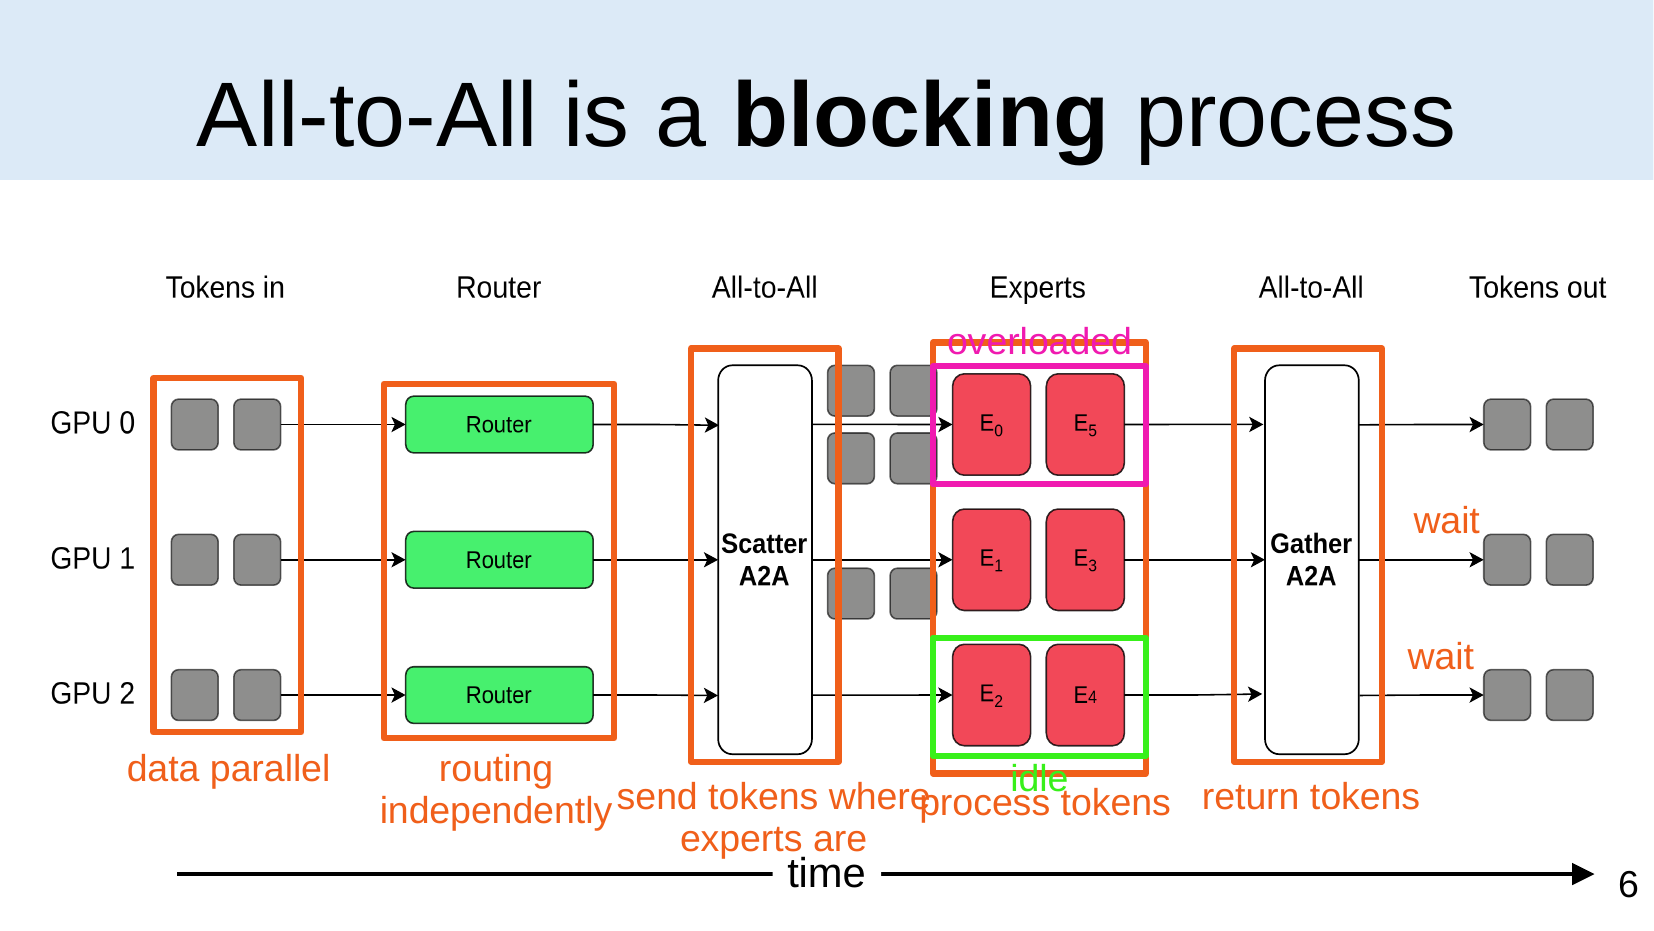

# All-to-All is a blocking process
overloaded
wait
wait
data parallel
routing independently
idle
send tokens where experts are
return tokens
process tokens
time